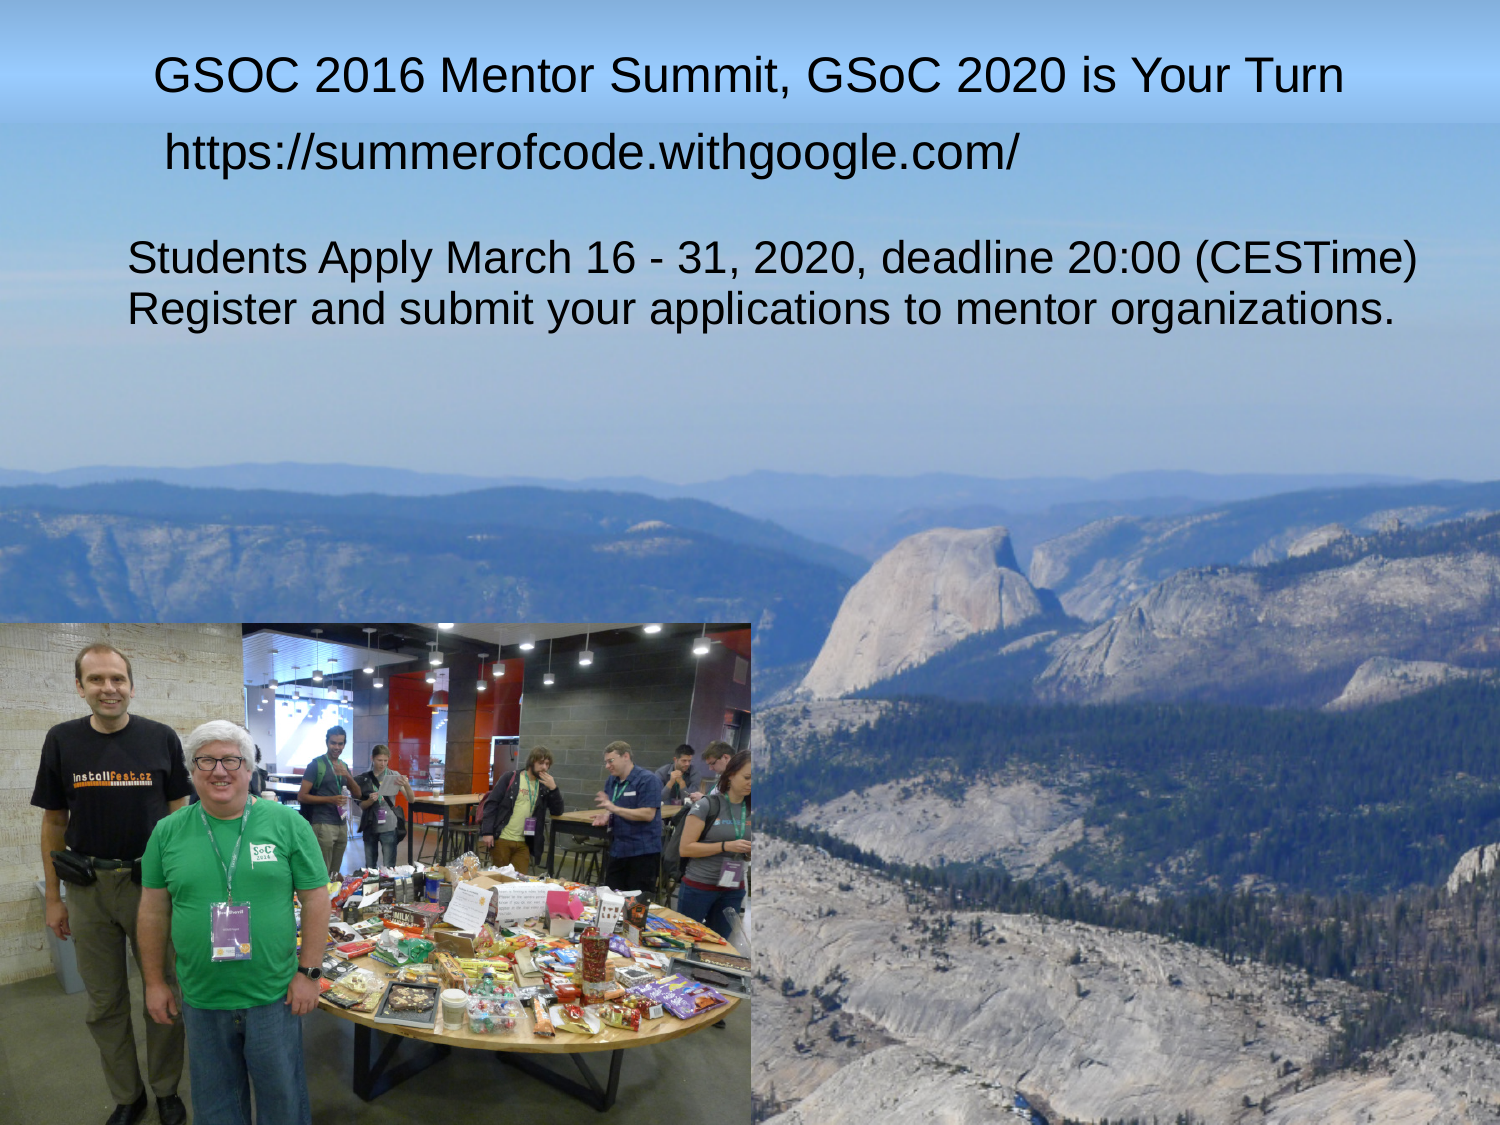

# GSOC 2016 Mentor Summit, GSoC 2020 is Your Turn
https://summerofcode.withgoogle.com/
Students Apply March 16 - 31, 2020, deadline 20:00 (CESTime) Register and submit your applications to mentor organizations.
B35APO Computer Architectures
2